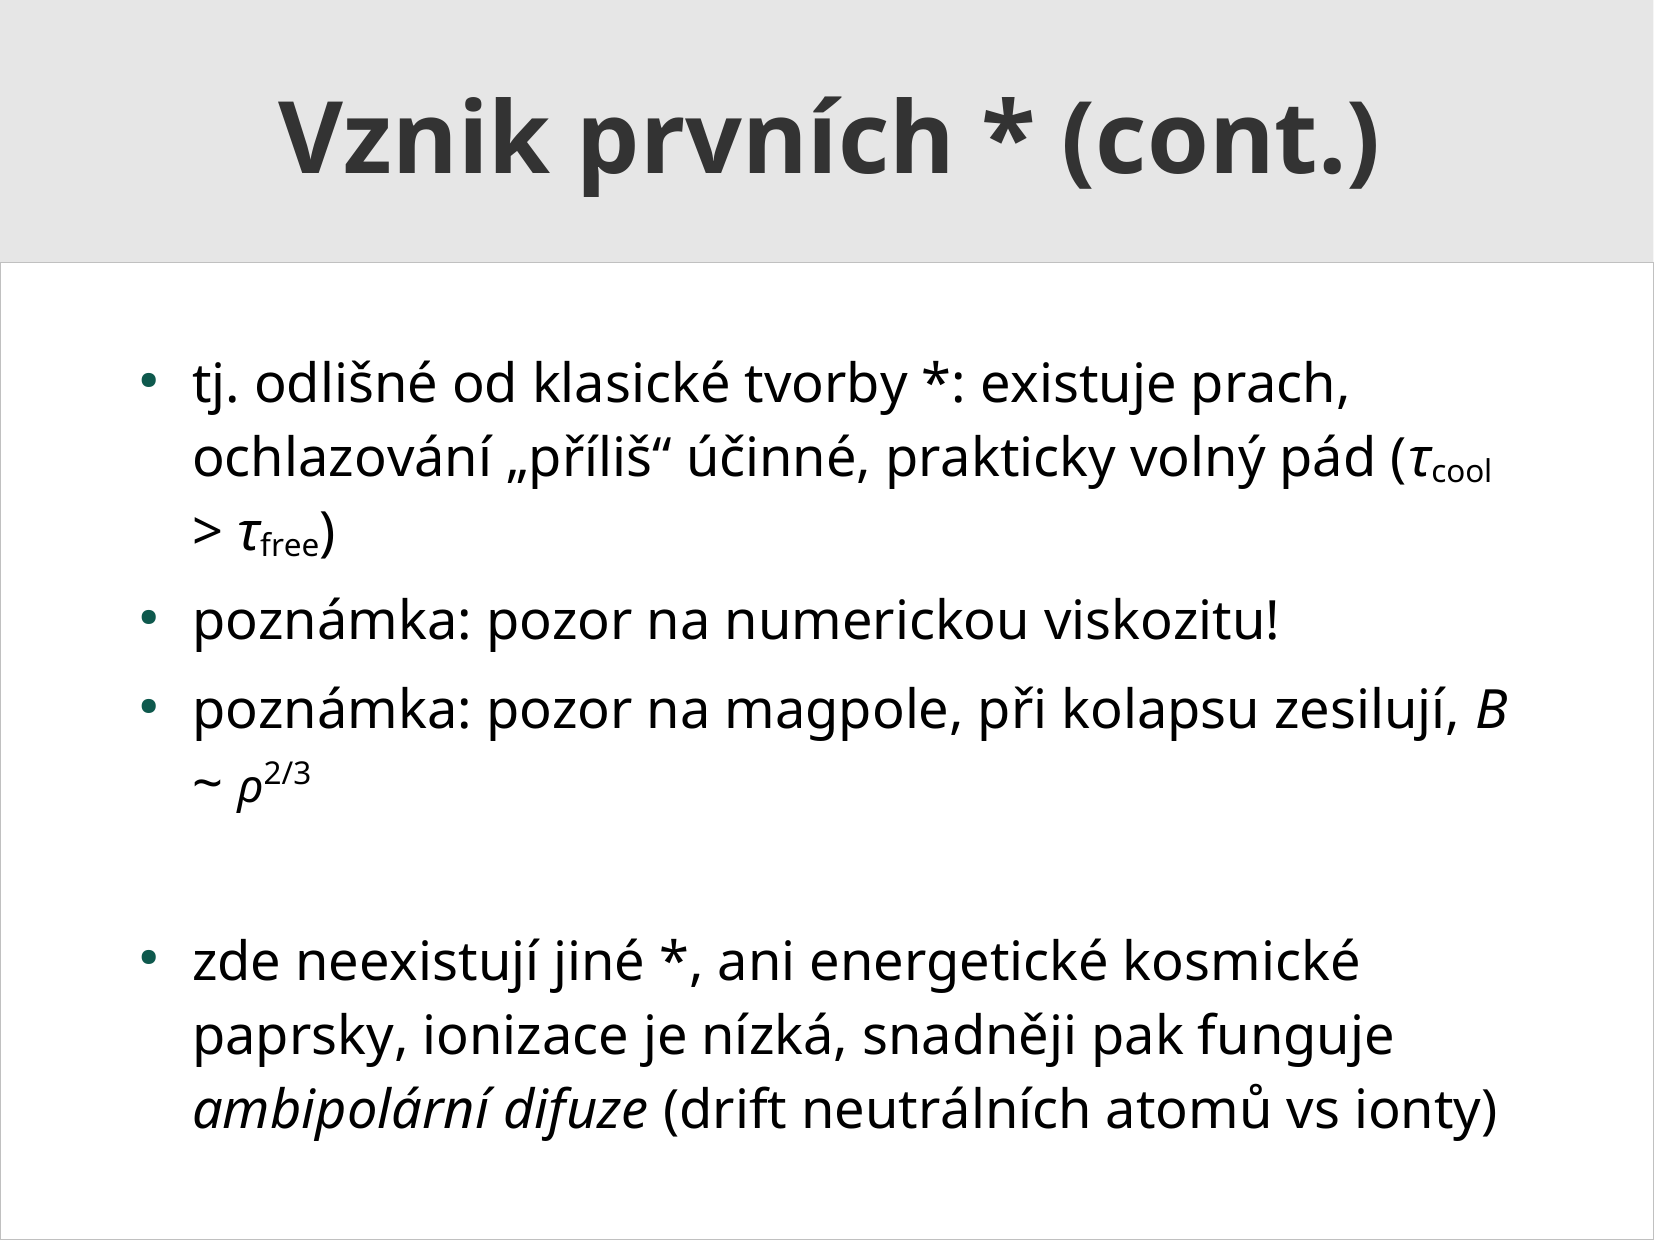

# Vznik prvních * (cont.)
tj. odlišné od klasické tvorby *: existuje prach, ochlazování „příliš“ účinné, prakticky volný pád (τcool > τfree)
poznámka: pozor na numerickou viskozitu!
poznámka: pozor na magpole, při kolapsu zesilují, B ~ ρ2/3
zde neexistují jiné *, ani energetické kosmické paprsky, ionizace je nízká, snadněji pak funguje ambipolární difuze (drift neutrálních atomů vs ionty)